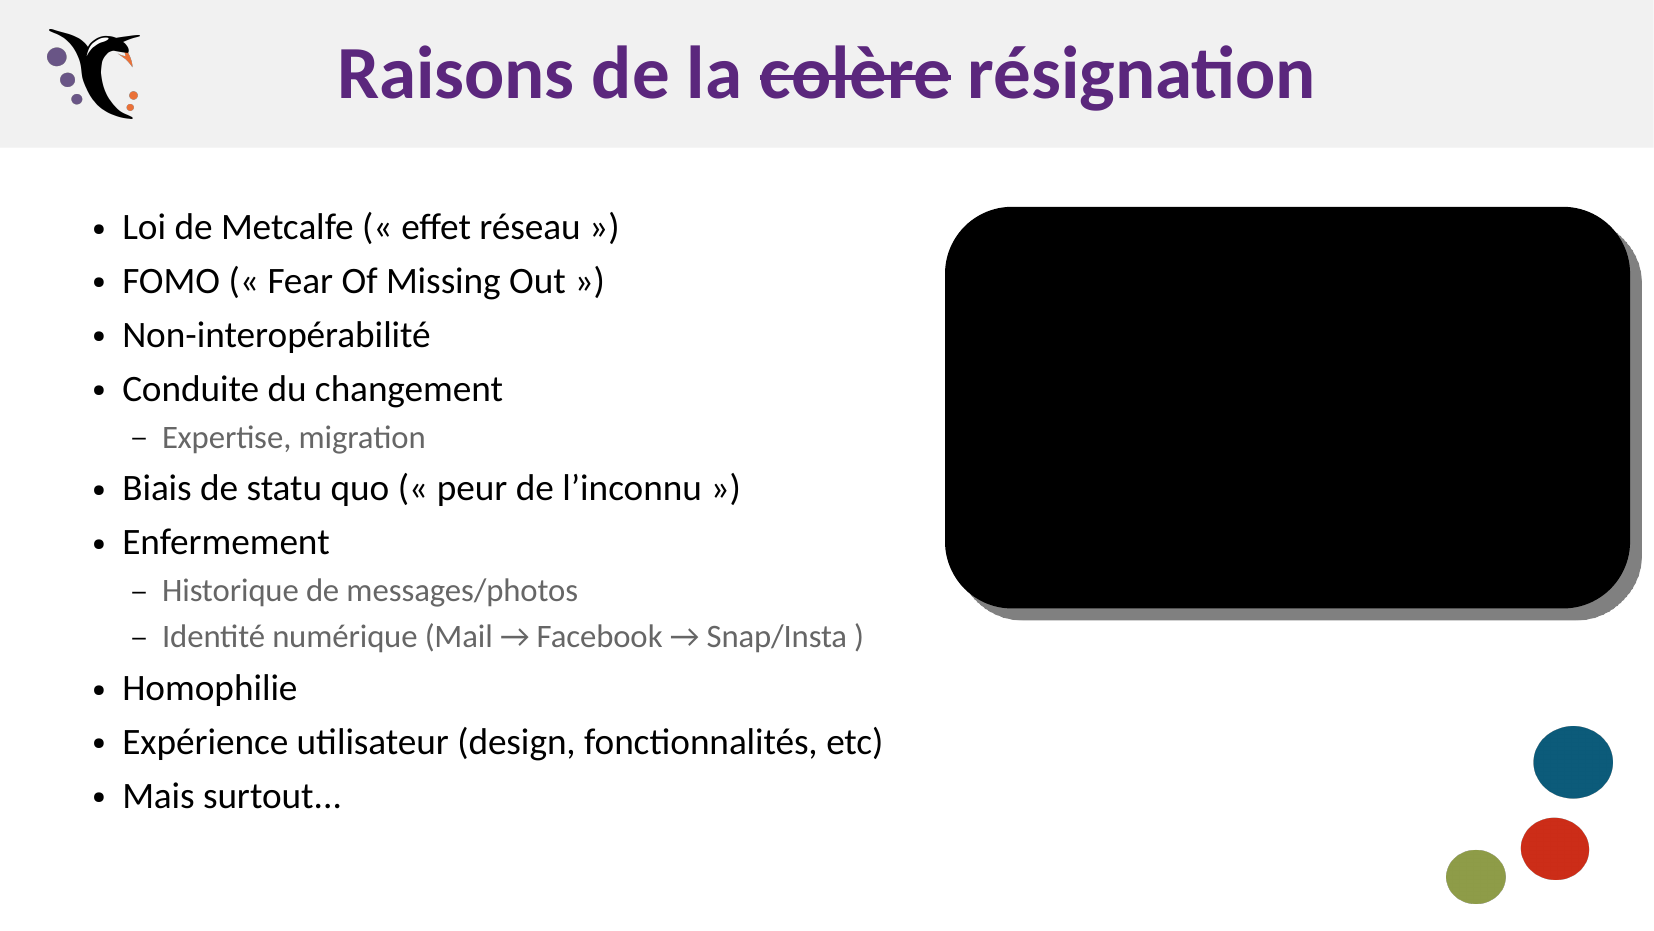

# Raisons de la colère résignation
Loi de Metcalfe (« effet réseau »)
FOMO (« Fear Of Missing Out »)
Non-interopérabilité
Conduite du changement
Expertise, migration
Biais de statu quo (« peur de l’inconnu »)
Enfermement
Historique de messages/photos
Identité numérique (Mail → Facebook → Snap/Insta )
Homophilie
Expérience utilisateur (design, fonctionnalités, etc)
Mais surtout...